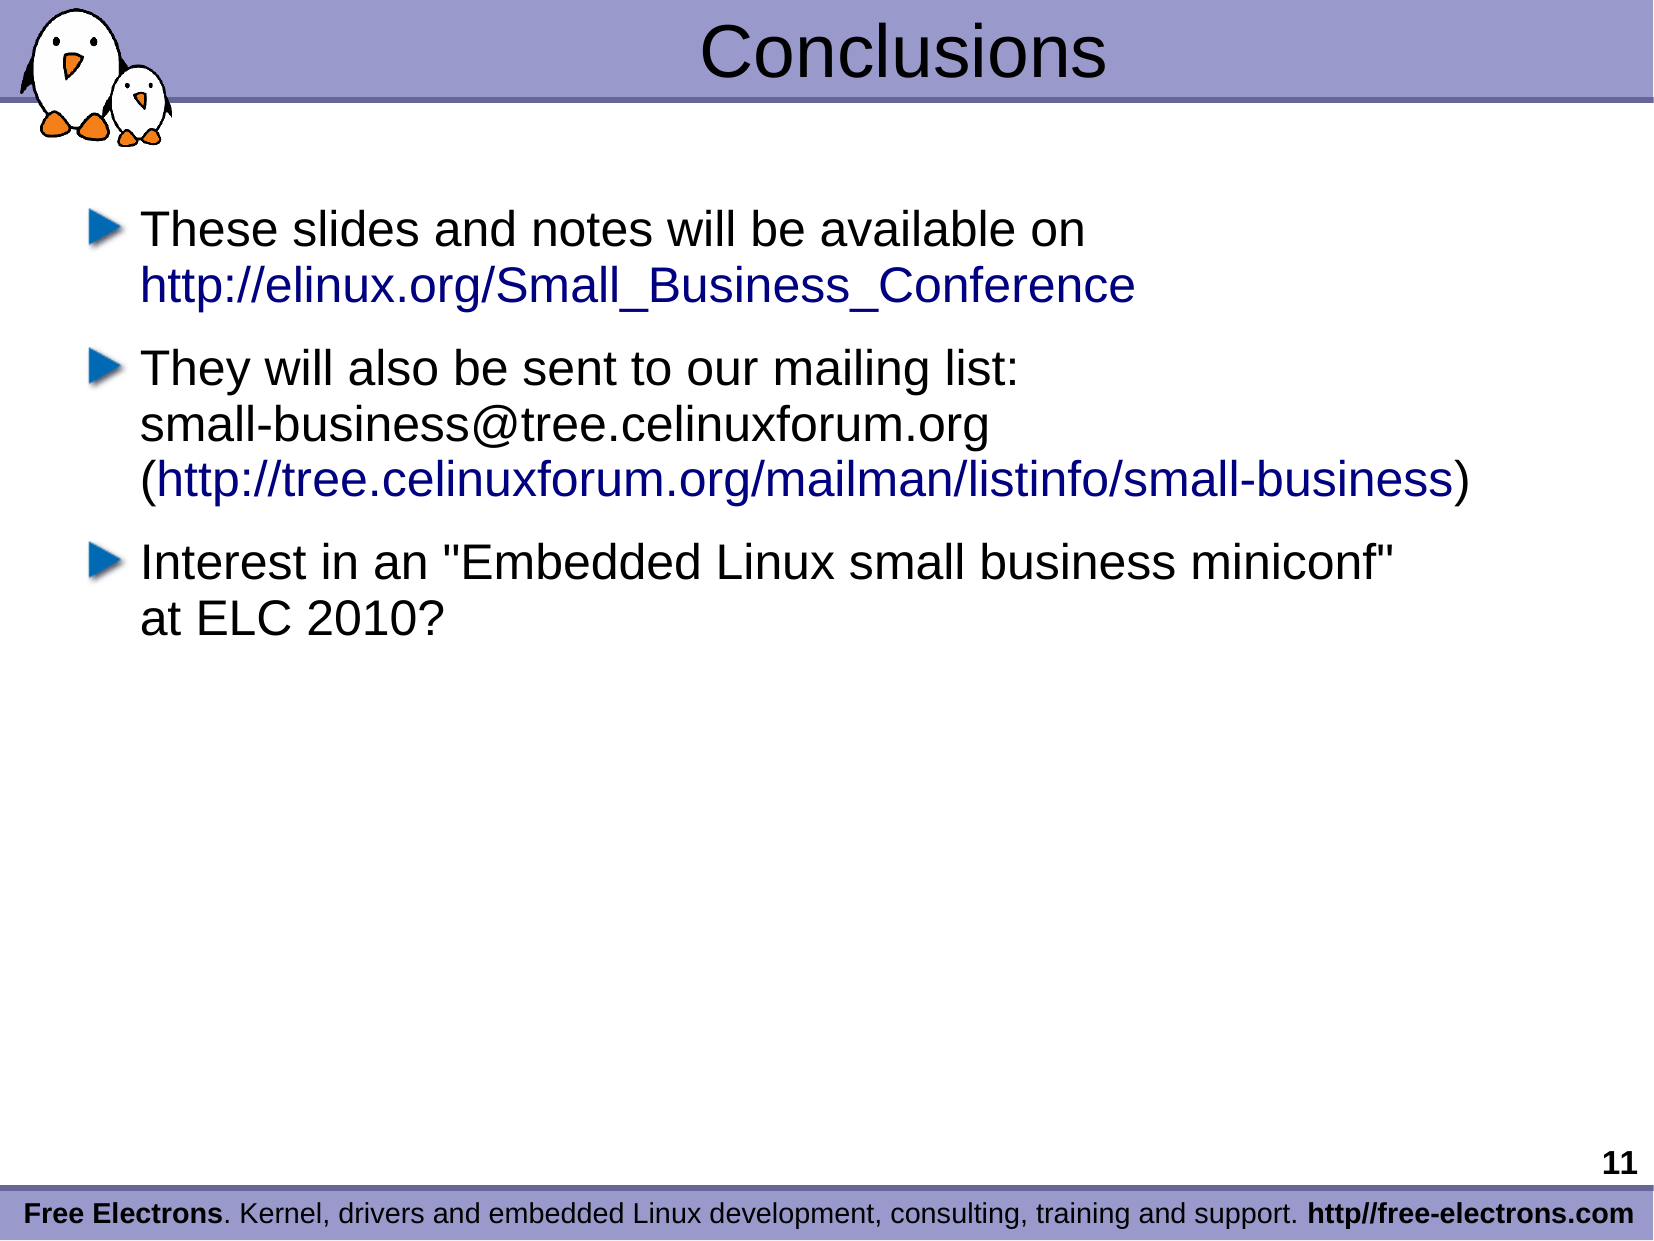

# Conclusions
These slides and notes will be available on
http://elinux.org/Small_Business_Conference
They will also be sent to our mailing list:
small-business@tree.celinuxforum.org
(http://tree.celinuxforum.org/mailman/listinfo/small-business)
Interest in an "Embedded Linux small business miniconf"
at ELC 2010?